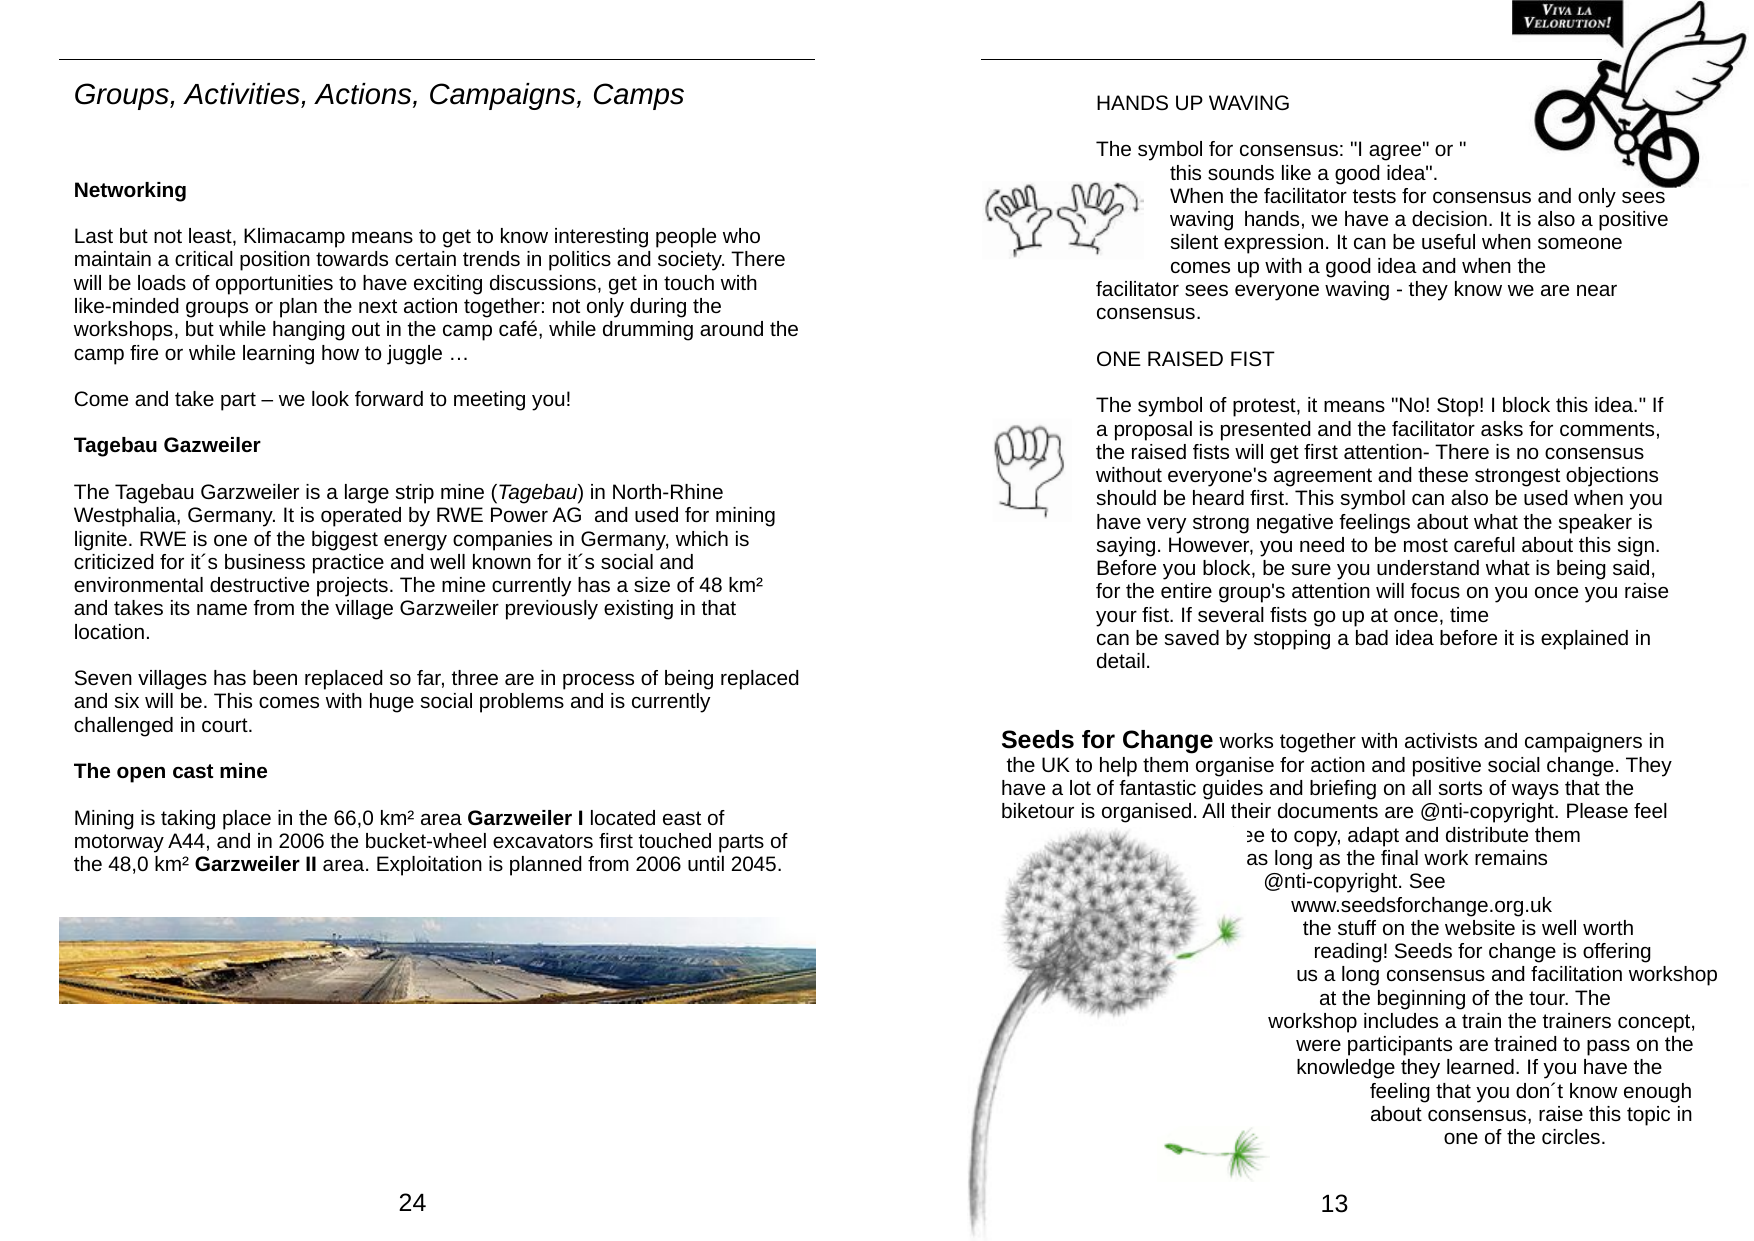

Groups, Activities, Actions, Campaigns, Camps
		HANDS UP WAVING
		The symbol for consensus: "I agree" or "
			this sounds like a good idea".
			When the facilitator tests for consensus and only sees 			waving 	hands, we have a decision. It is also a positive 			silent expression. It can be useful when someone 			comes up with a good idea and when the 			facilitator sees everyone waving - they know we are near 		consensus.
		ONE RAISED FIST
		The symbol of protest, it means "No! Stop! I block this idea." If 		a proposal is presented and the facilitator asks for comments, 		the raised fists will get first attention- There is no consensus 		without everyone's agreement and these strongest objections 		should be heard first. This symbol can also be used when you 		have very strong negative feelings about what the speaker is 		saying. However, you need to be most careful about this sign. 		Before you block, be sure you understand what is being said, 		for the entire group's attention will focus on you once you raise 		your fist. If several fists go up at once, time
		can be saved by stopping a bad idea before it is explained in 		detail.
Networking
Last but not least, Klimacamp means to get to know interesting people who maintain a critical position towards certain trends in politics and society. There will be loads of opportunities to have exciting discussions, get in touch with like-minded groups or plan the next action together: not only during the workshops, but while hanging out in the camp café, while drumming around the camp fire or while learning how to juggle …
Come and take part – we look forward to meeting you!
Tagebau Gazweiler
The Tagebau Garzweiler is a large strip mine (Tagebau) in North-Rhine Westphalia, Germany. It is operated by RWE Power AG and used for mining lignite. RWE is one of the biggest energy companies in Germany, which is criticized for it´s business practice and well known for it´s social and environmental destructive projects. The mine currently has a size of 48 km² and takes its name from the village Garzweiler previously existing in that location.
Seven villages has been replaced so far, three are in process of being replaced and six will be. This comes with huge social problems and is currently challenged in court.
The open cast mine
Mining is taking place in the 66,0 km² area Garzweiler I located east of motorway A44, and in 2006 the bucket-wheel excavators first touched parts of the 48,0 km² Garzweiler II area. Exploitation is planned from 2006 until 2045.
Seeds for Change works together with activists and campaigners in
 the UK to help them organise for action and positive social change. They
have a lot of fantastic guides and briefing on all sorts of ways that the
biketour is organised. All their documents are @nti-copyright. Please feel
		 free to copy, adapt and distribute them
 		 as long as the final work remains 				 @nti-copyright. See 						 www.seedsforchange.org.uk		 			 the stuff on the website is well worth
				 reading! Seeds for change is offering
				us a long consensus and facilitation workshop 				 at the beginning of the tour. The 				 workshop includes a train the trainers concept, 				were participants are trained to pass on the 				knowledge they learned. If you have the 					feeling that you don´t know enough 					about consensus, raise this topic in 						one of the circles.
24
13